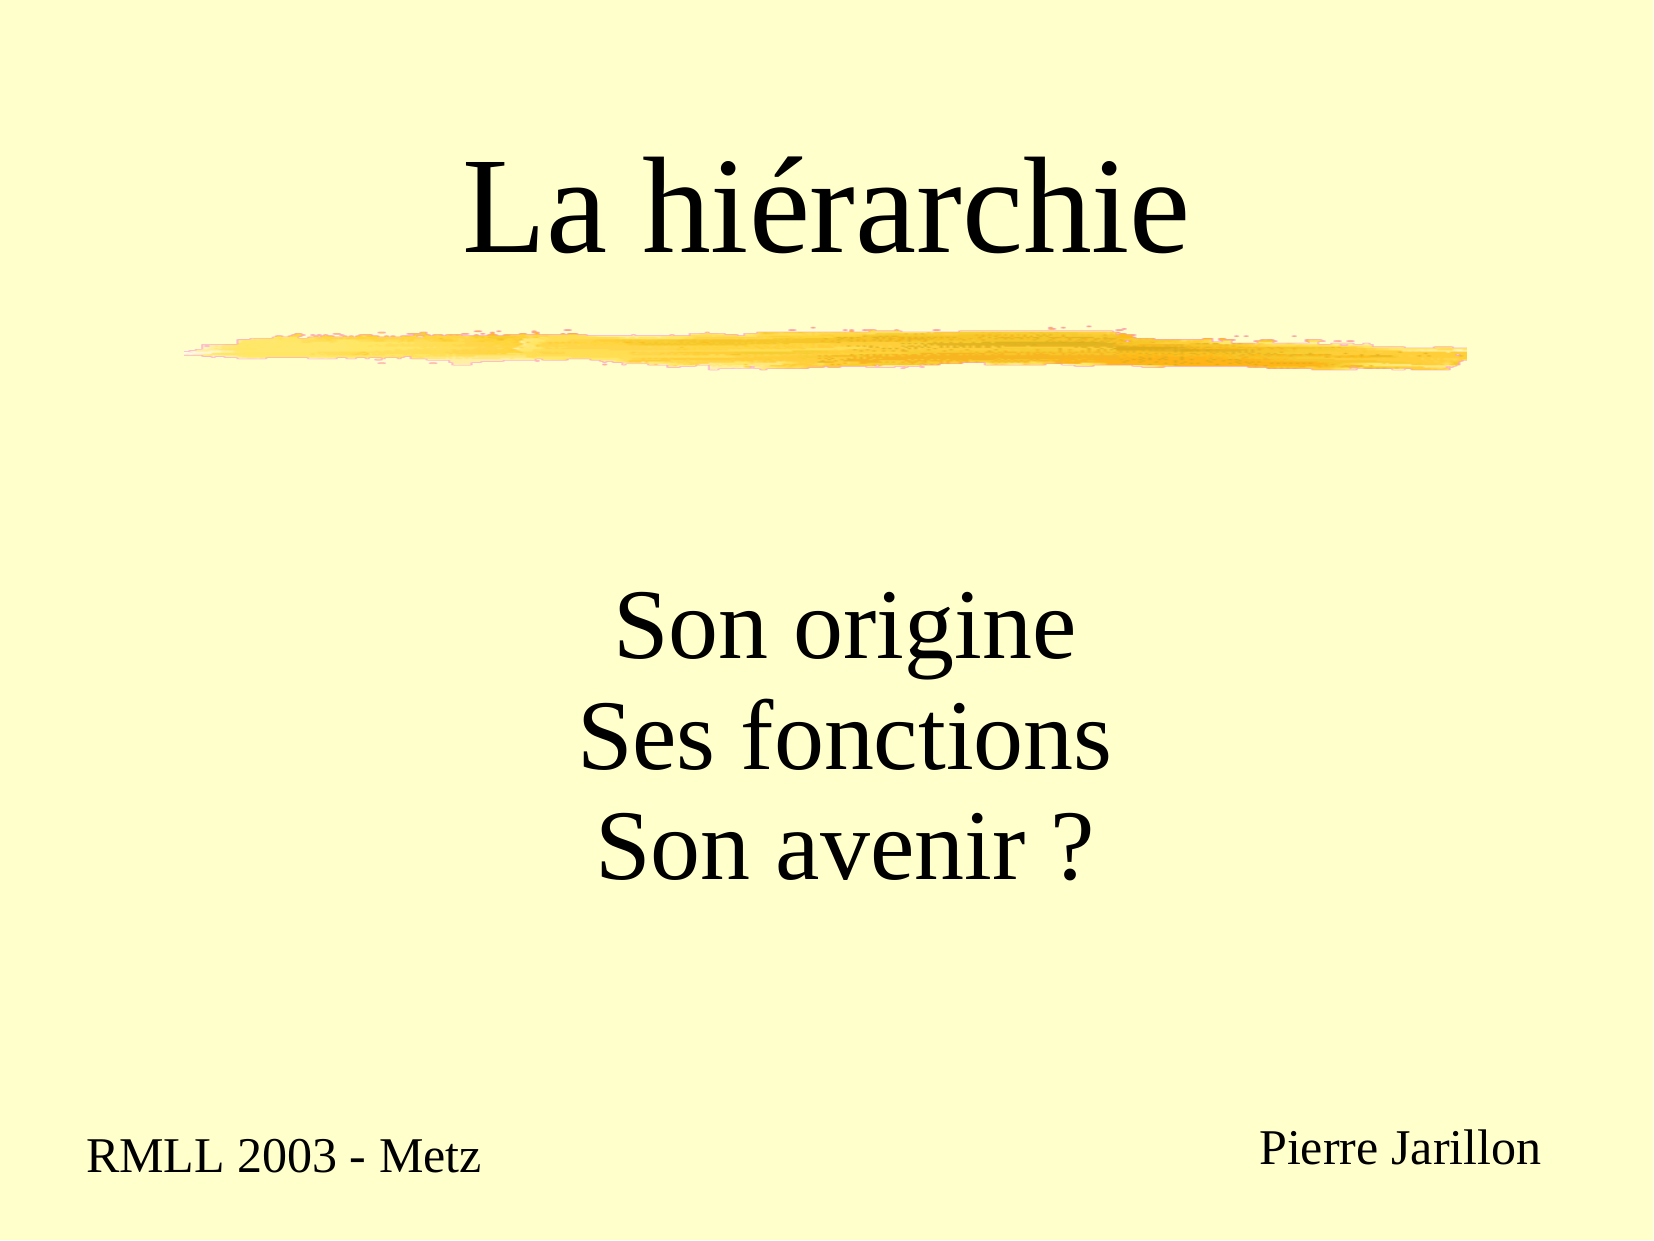

# La hiérarchie
Son origine
Ses fonctions
Son avenir ?
Pierre Jarillon
RMLL 2003 - Metz